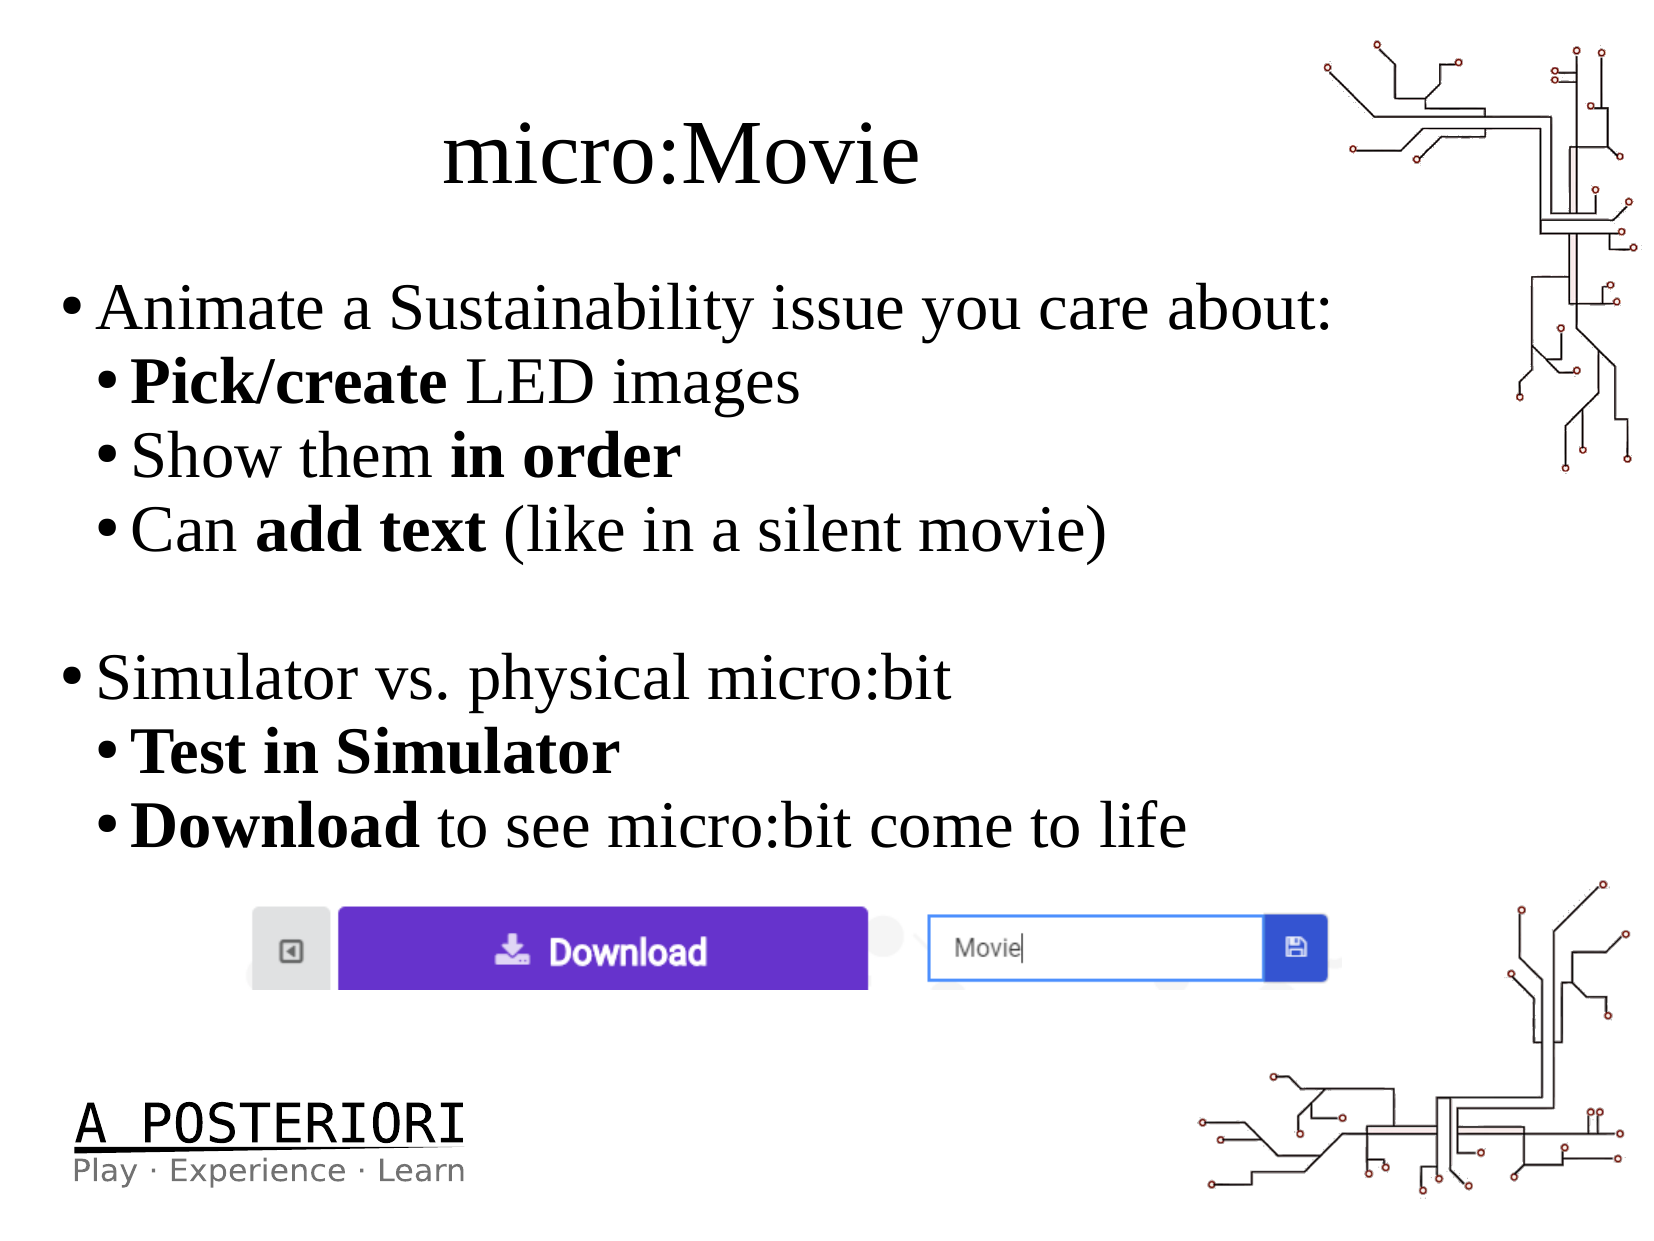

# micro:Movie
Animate a Sustainability issue you care about:
Pick/create LED images
Show them in order
Can add text (like in a silent movie)
Simulator vs. physical micro:bit
Test in Simulator
Download to see micro:bit come to life